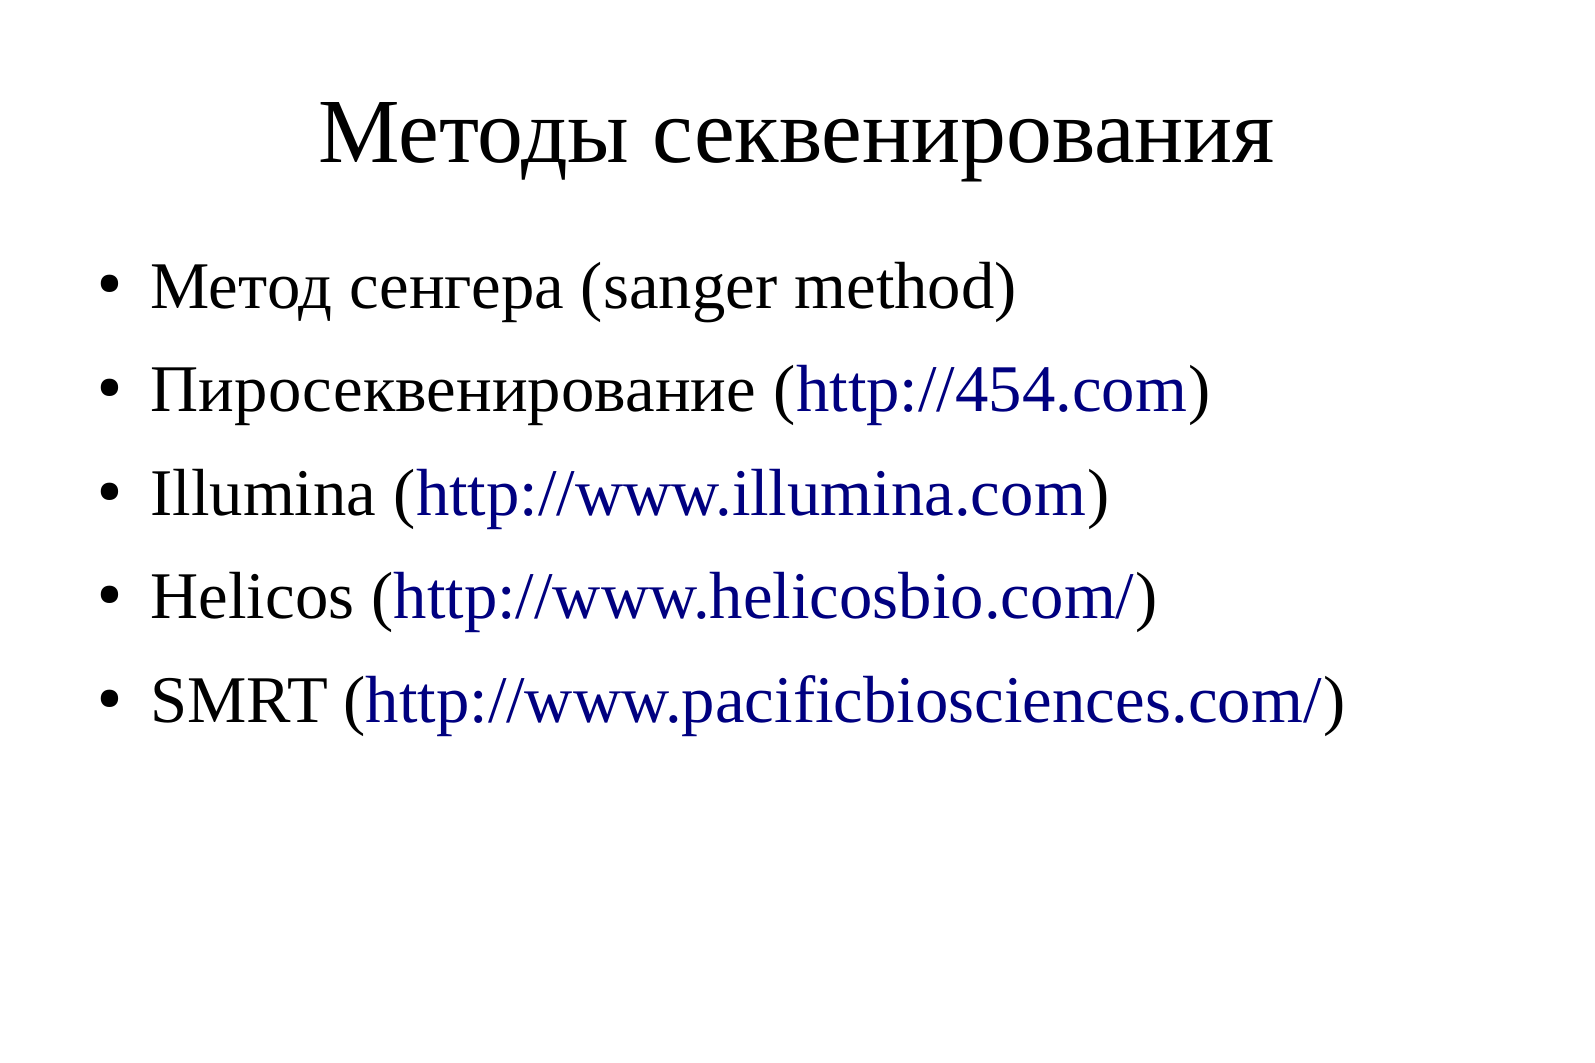

# Методы секвенирования
Метод сенгера (sanger method)
Пиросеквенирование (http://454.com)
Illumina (http://www.illumina.com)
Helicos (http://www.helicosbio.com/)
SMRT (http://www.pacificbiosciences.com/)